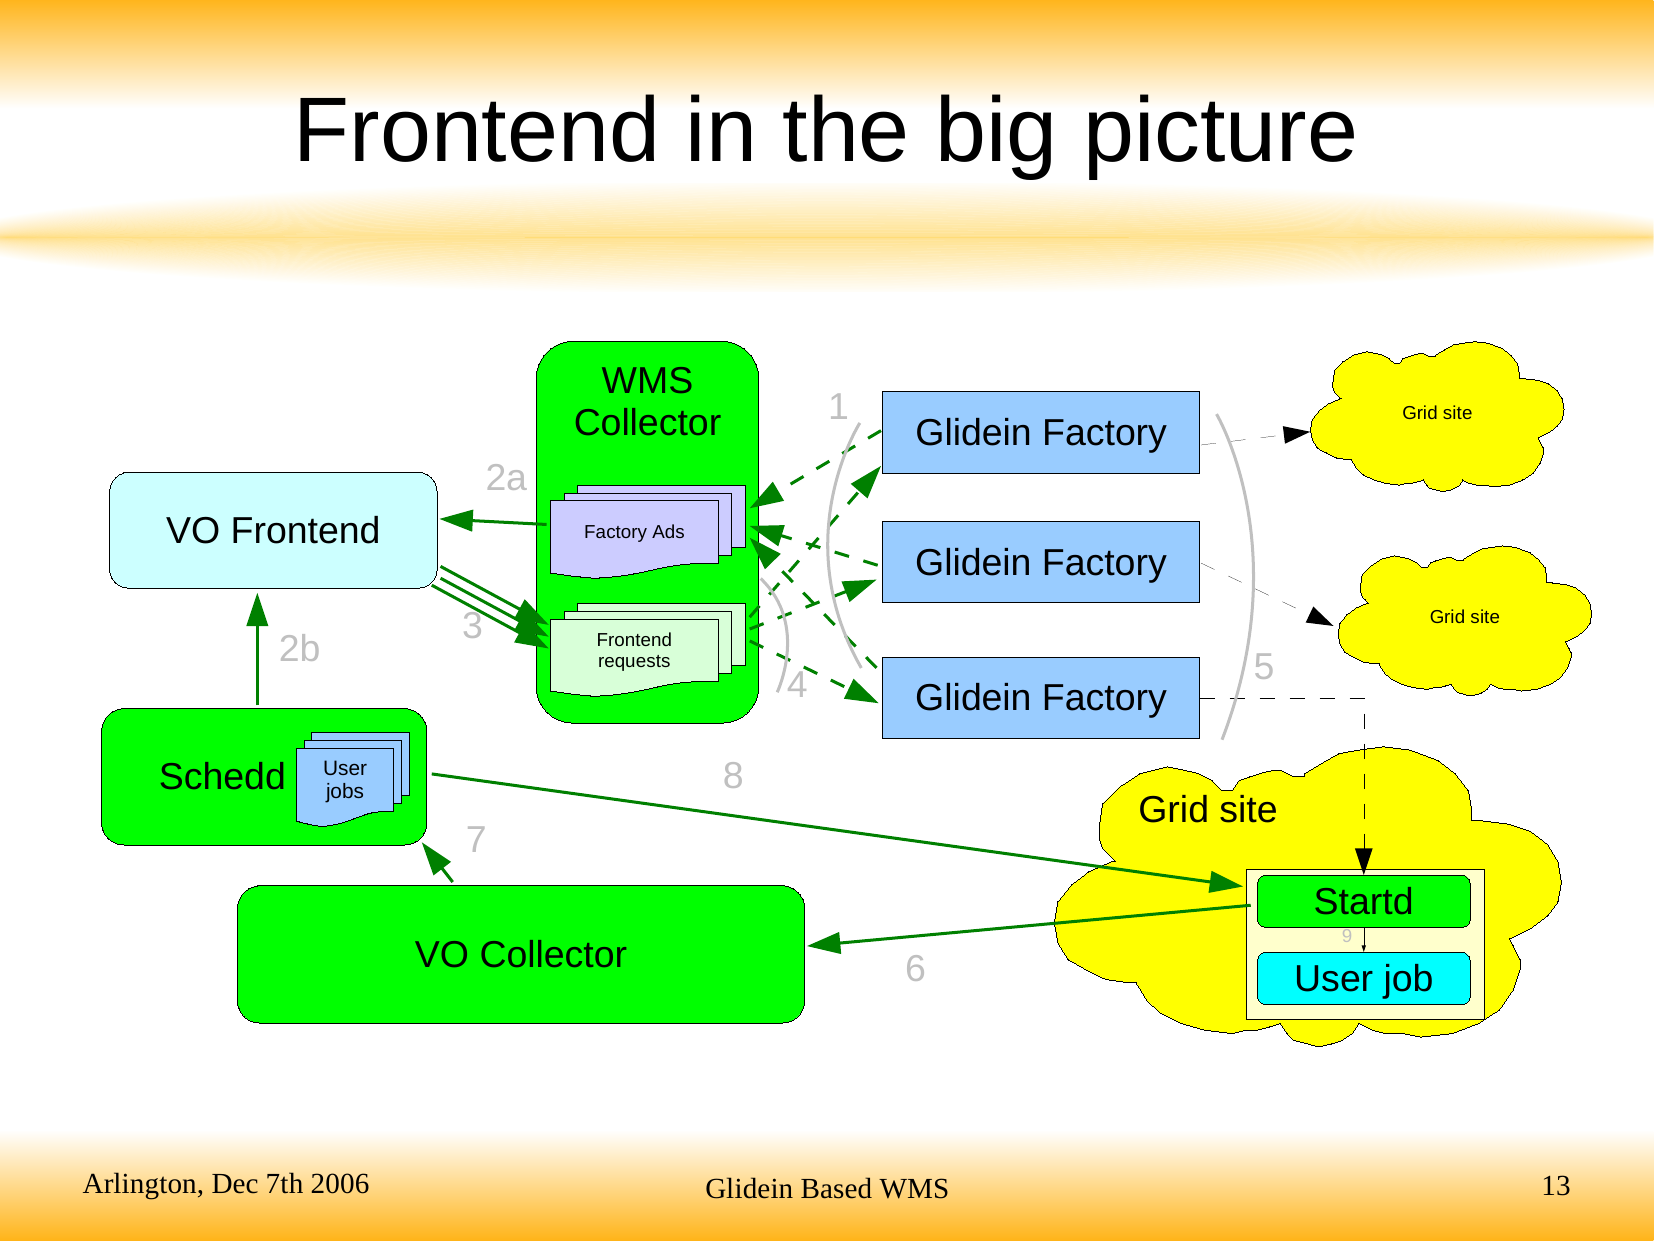

# Frontend in the big picture
WMS
Collector
Grid site
1
Glidein Factory
2a
VO Frontend
Factory Ads
Glidein Factory
Grid site
3
Frontend requests
2b
5
4
Glidein Factory
Schedd
User
jobs
Grid site
8
7
Startd
VO Collector
9
6
User job
Arlington, Dec 7th 2006
13
Glidein Based WMS